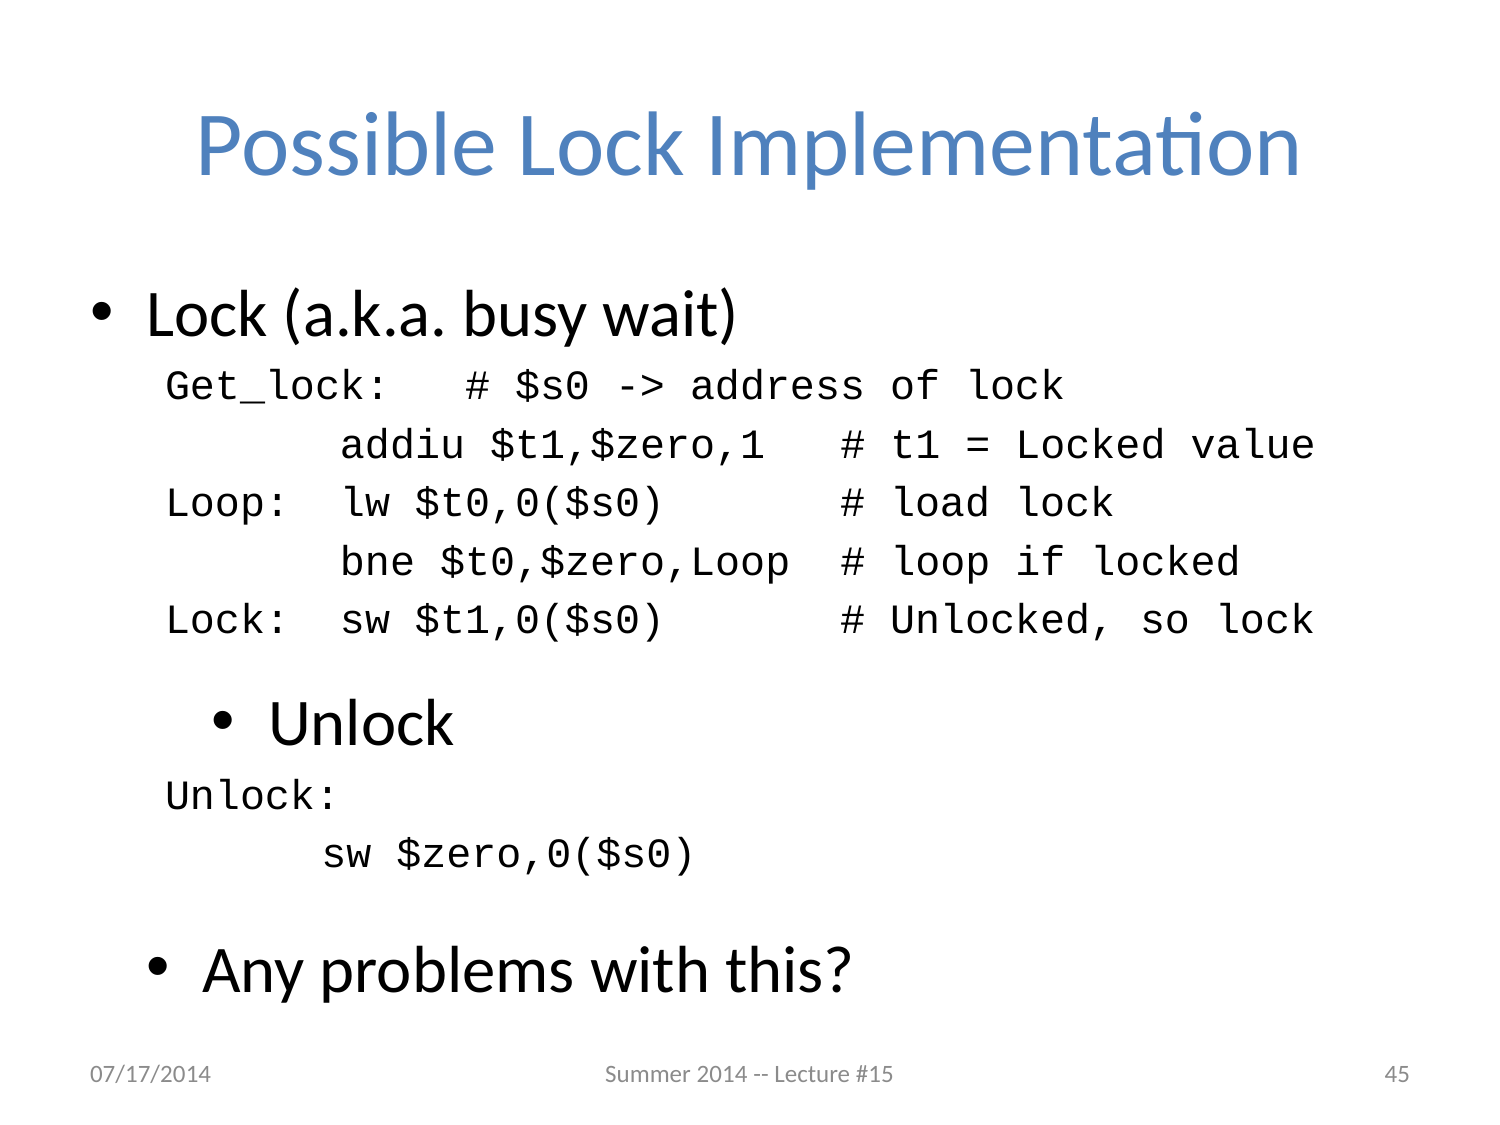

# Possible Lock Implementation
Lock (a.k.a. busy wait)
Get_lock: # $s0 -> address of lock
 addiu $t1,$zero,1 # t1 = Locked value
Loop: lw $t0,0($s0) # load lock
 bne $t0,$zero,Loop # loop if locked
Lock: sw $t1,0($s0) # Unlocked, so lock
Unlock
Unlock:
		 sw $zero,0($s0)
Any problems with this?
07/17/2014
Summer 2014 -- Lecture #15